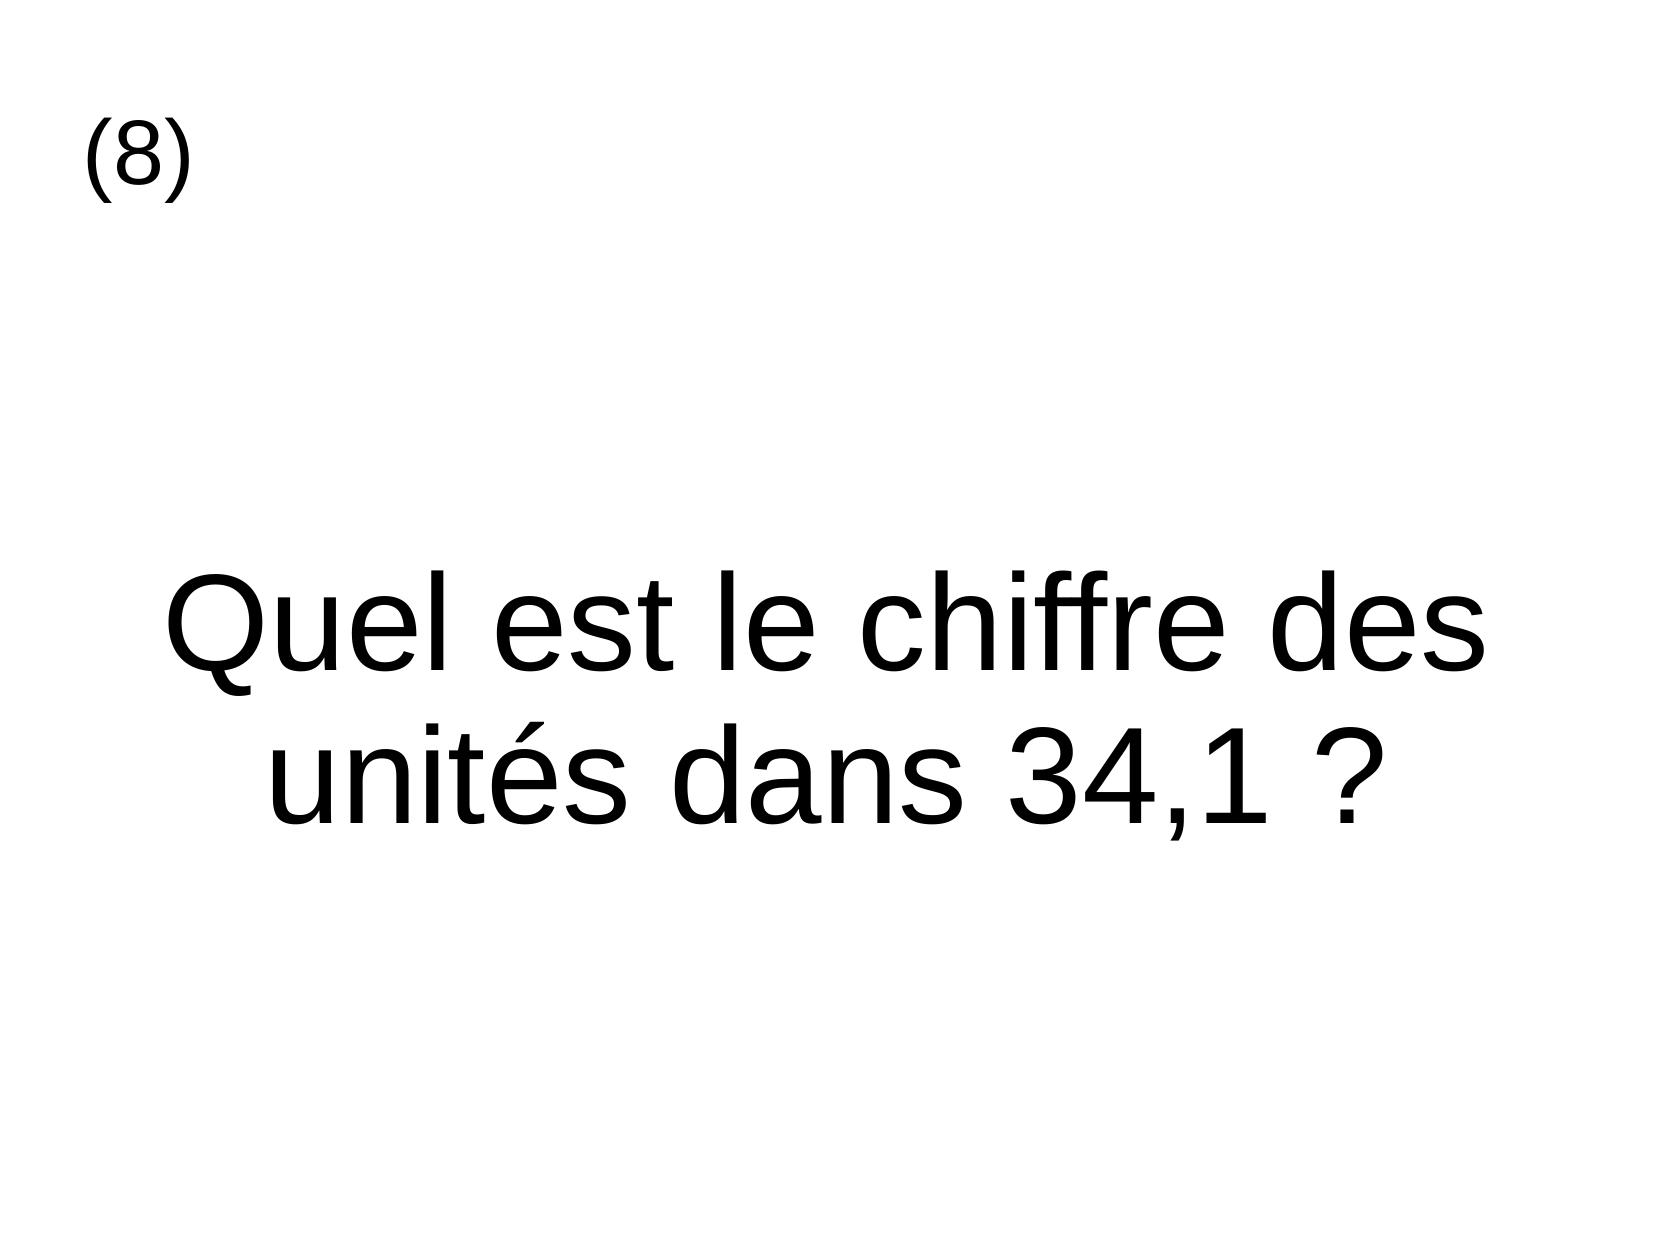

# (8)
Quel est le chiffre des unités dans 34,1 ?